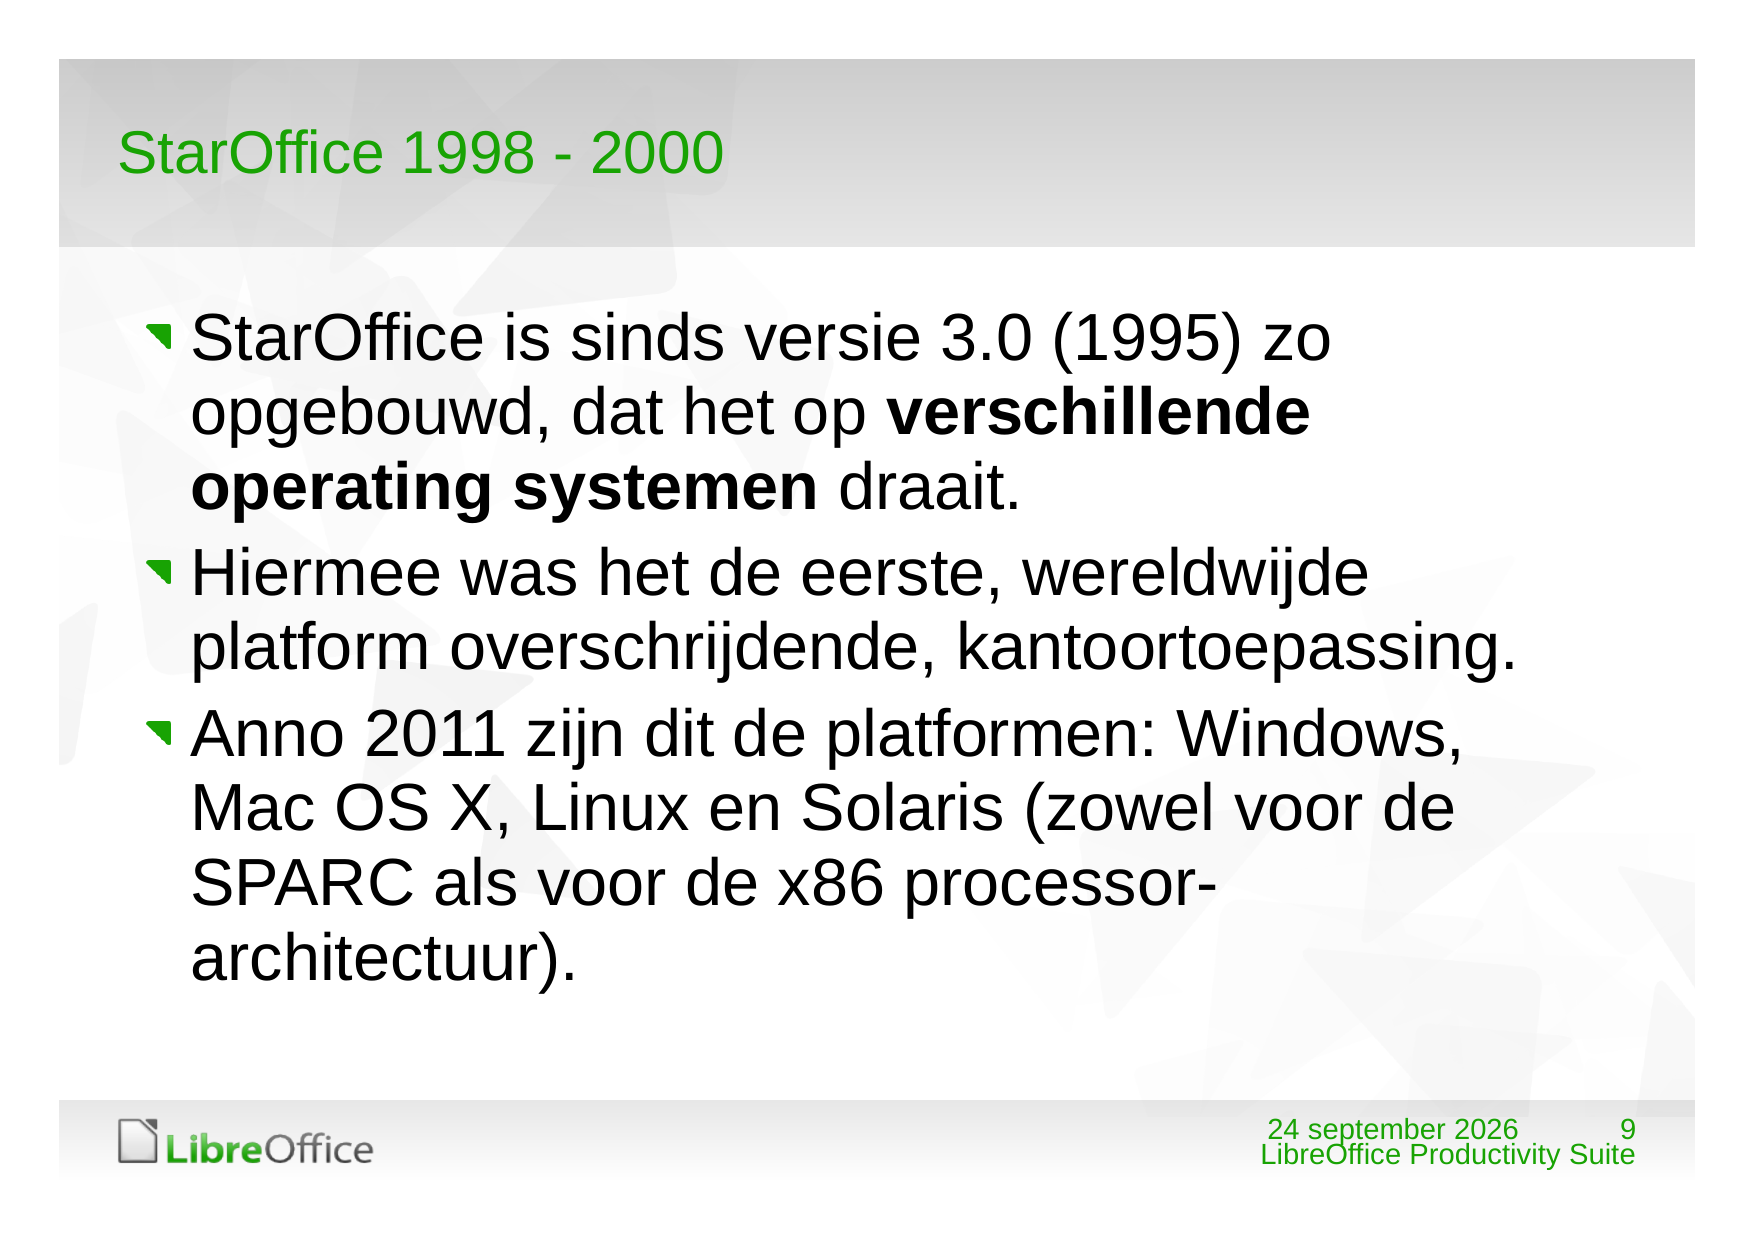

# StarOffice 1998 - 2000
StarOffice is sinds versie 3.0 (1995) zo opgebouwd, dat het op verschillende
operating systemen draait.
Hiermee was het de eerste, wereldwijde platform overschrijdende, kantoortoepassing.
Anno 2011 zijn dit de platformen: Windows, Mac OS X, Linux en Solaris (zowel voor de SPARC als voor de x86 processor-architectuur).
9
LibreOffice Productivity Suite